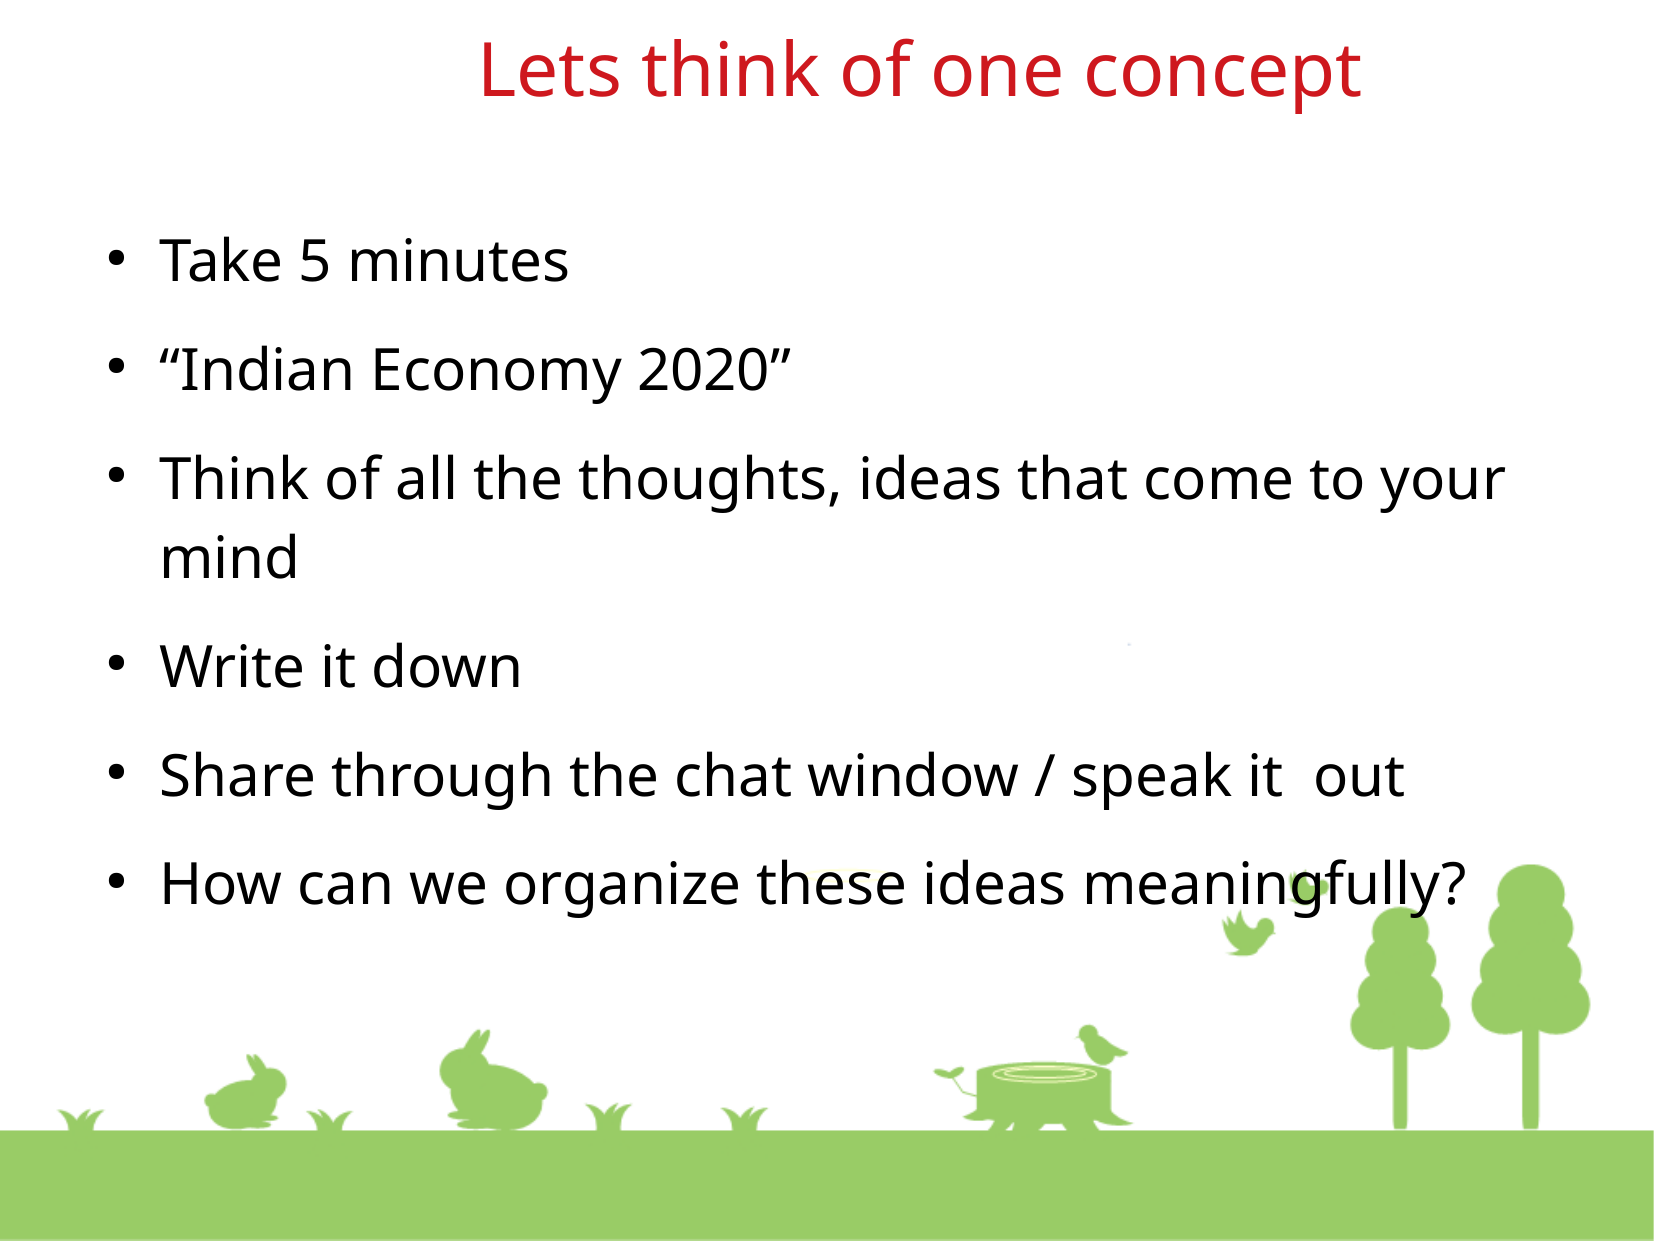

Lets think of one concept
# Take 5 minutes
“Indian Economy 2020”
Think of all the thoughts, ideas that come to your mind
Write it down
Share through the chat window / speak it out
How can we organize these ideas meaningfully?